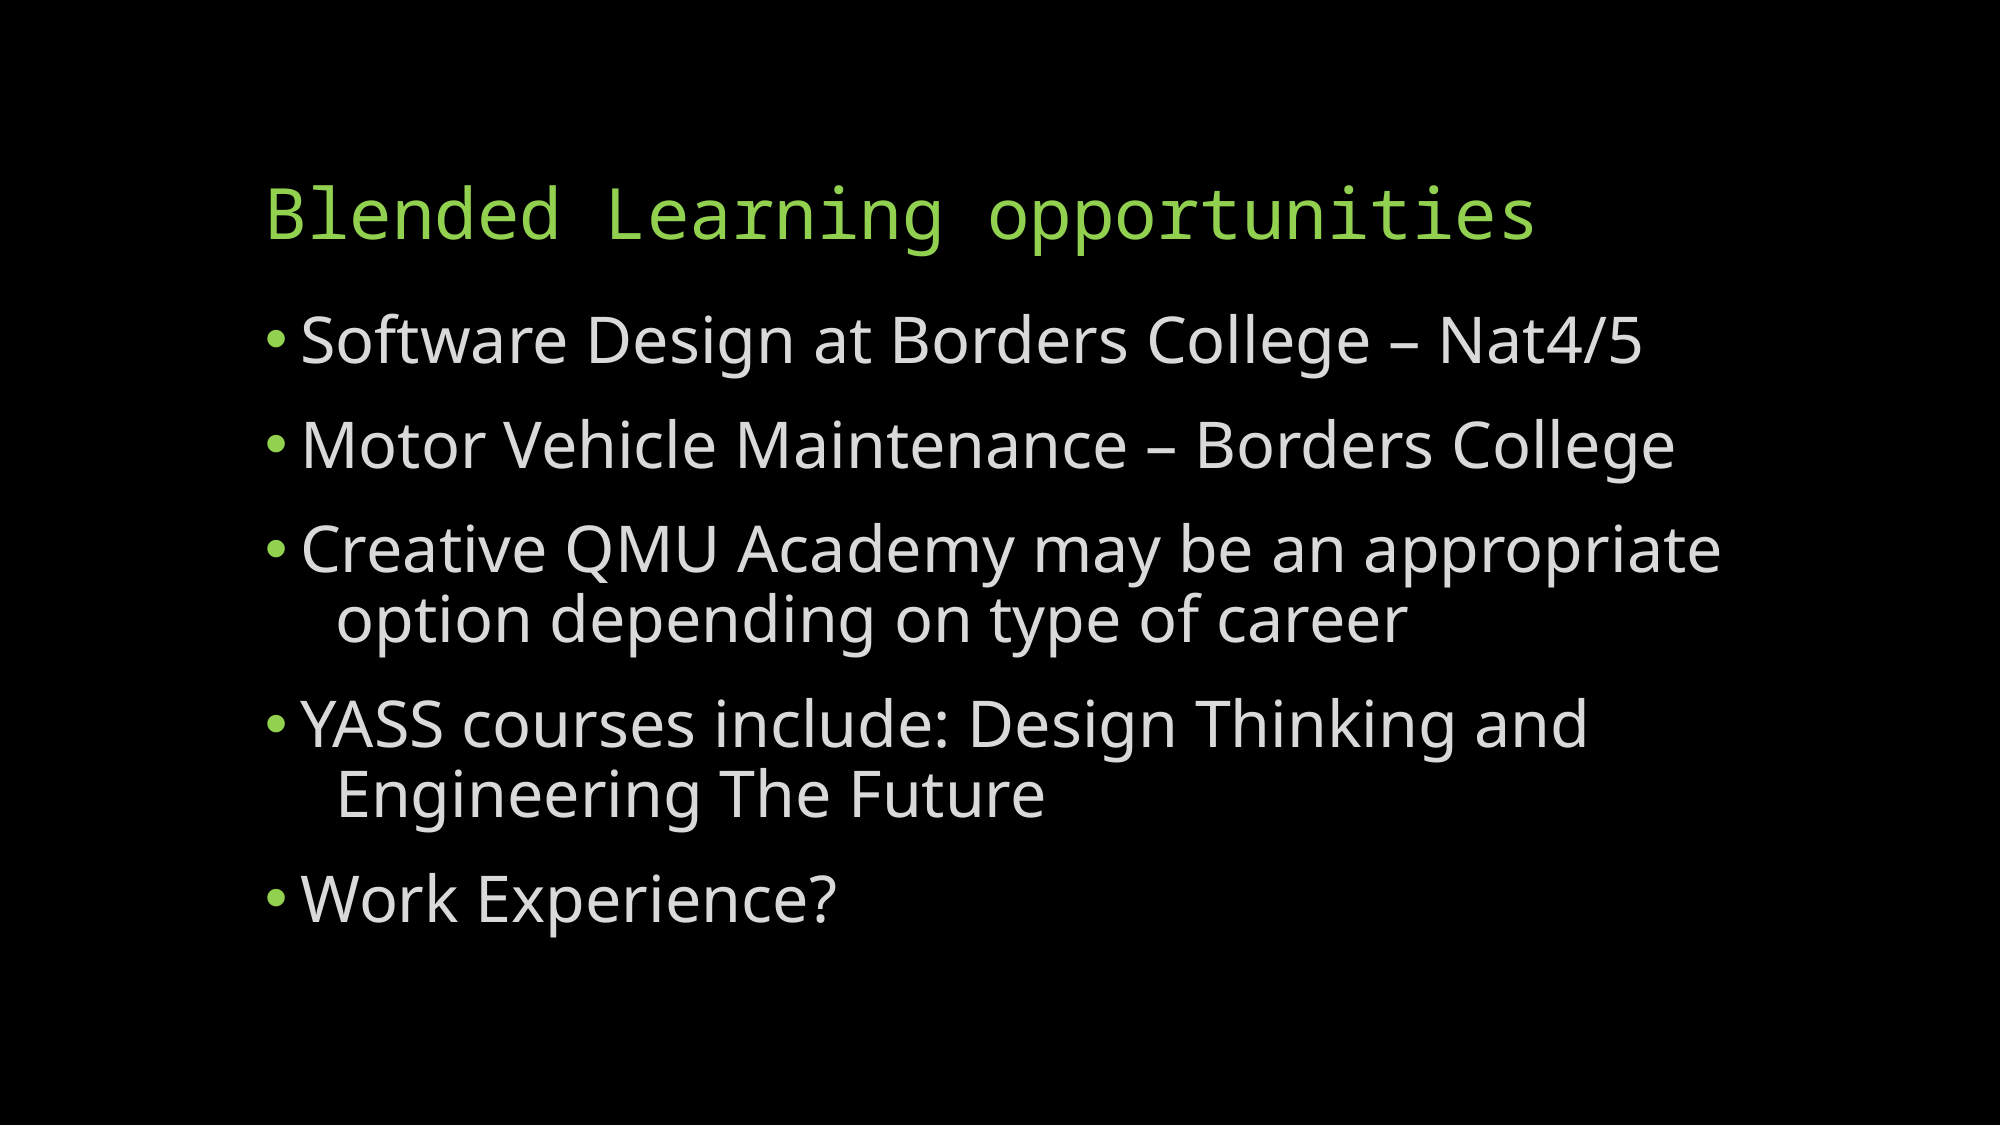

# Blended Learning opportunities
Software Design at Borders College – Nat4/5
Motor Vehicle Maintenance – Borders College
Creative QMU Academy may be an appropriate option depending on type of career
YASS courses include: Design Thinking and Engineering The Future
Work Experience?